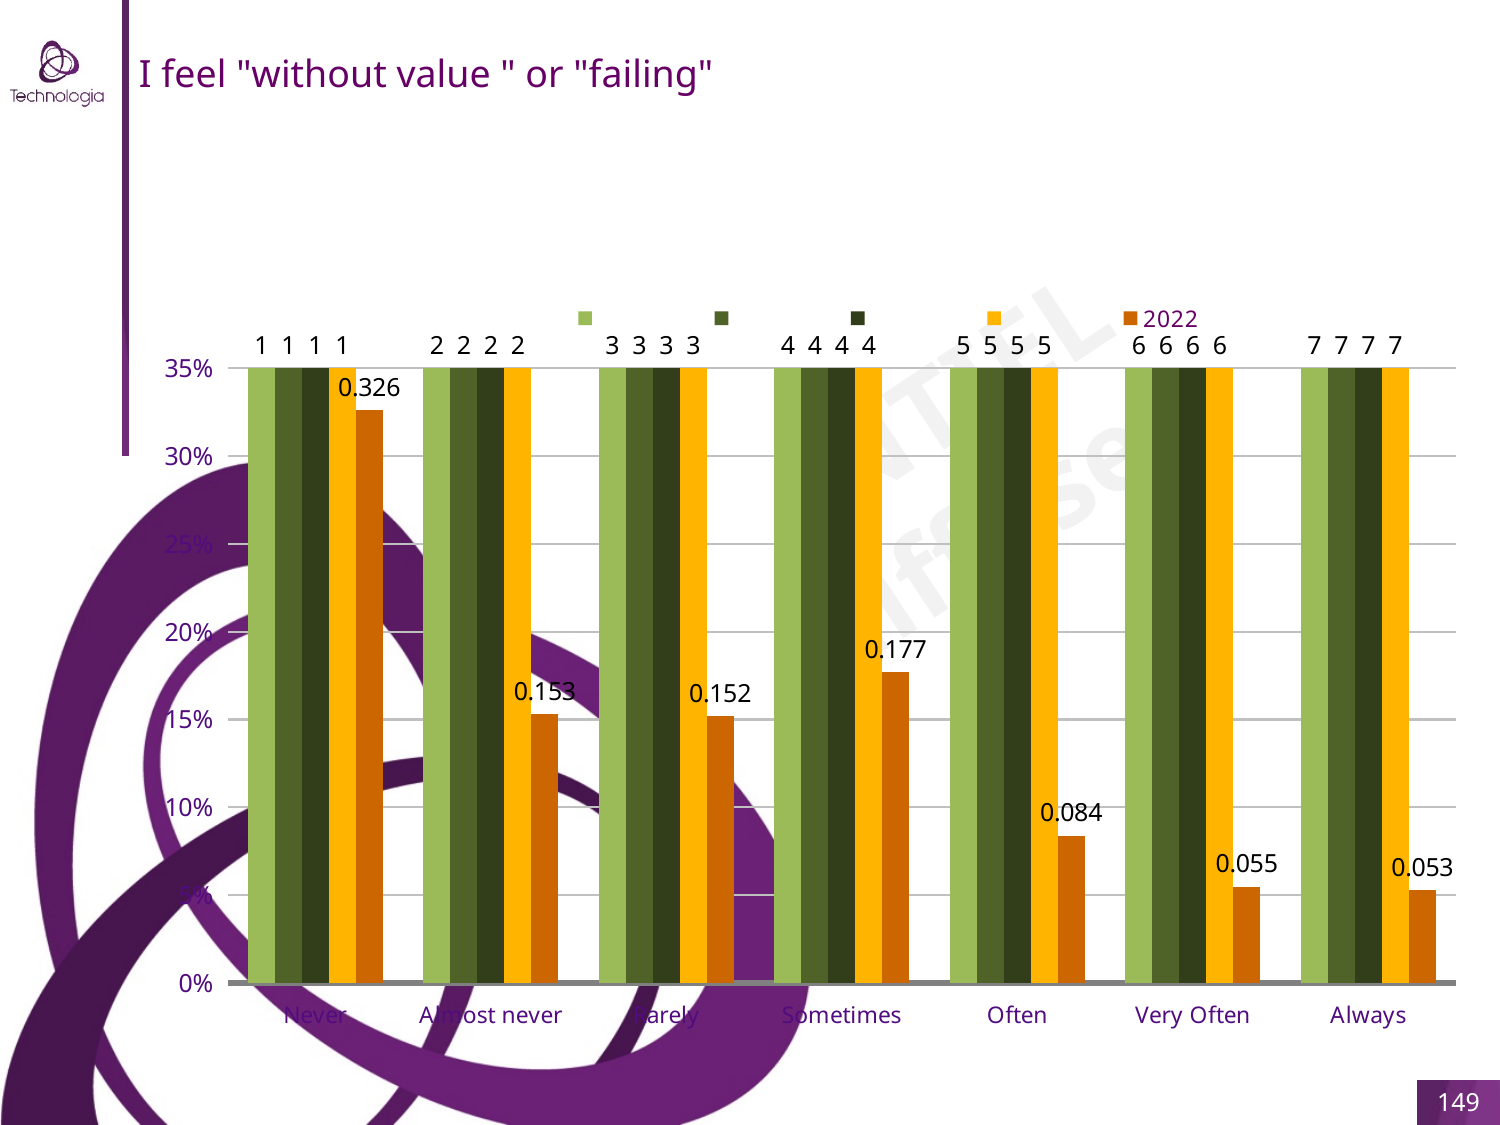

# I feel "without value " or "failing"
[unsupported chart]